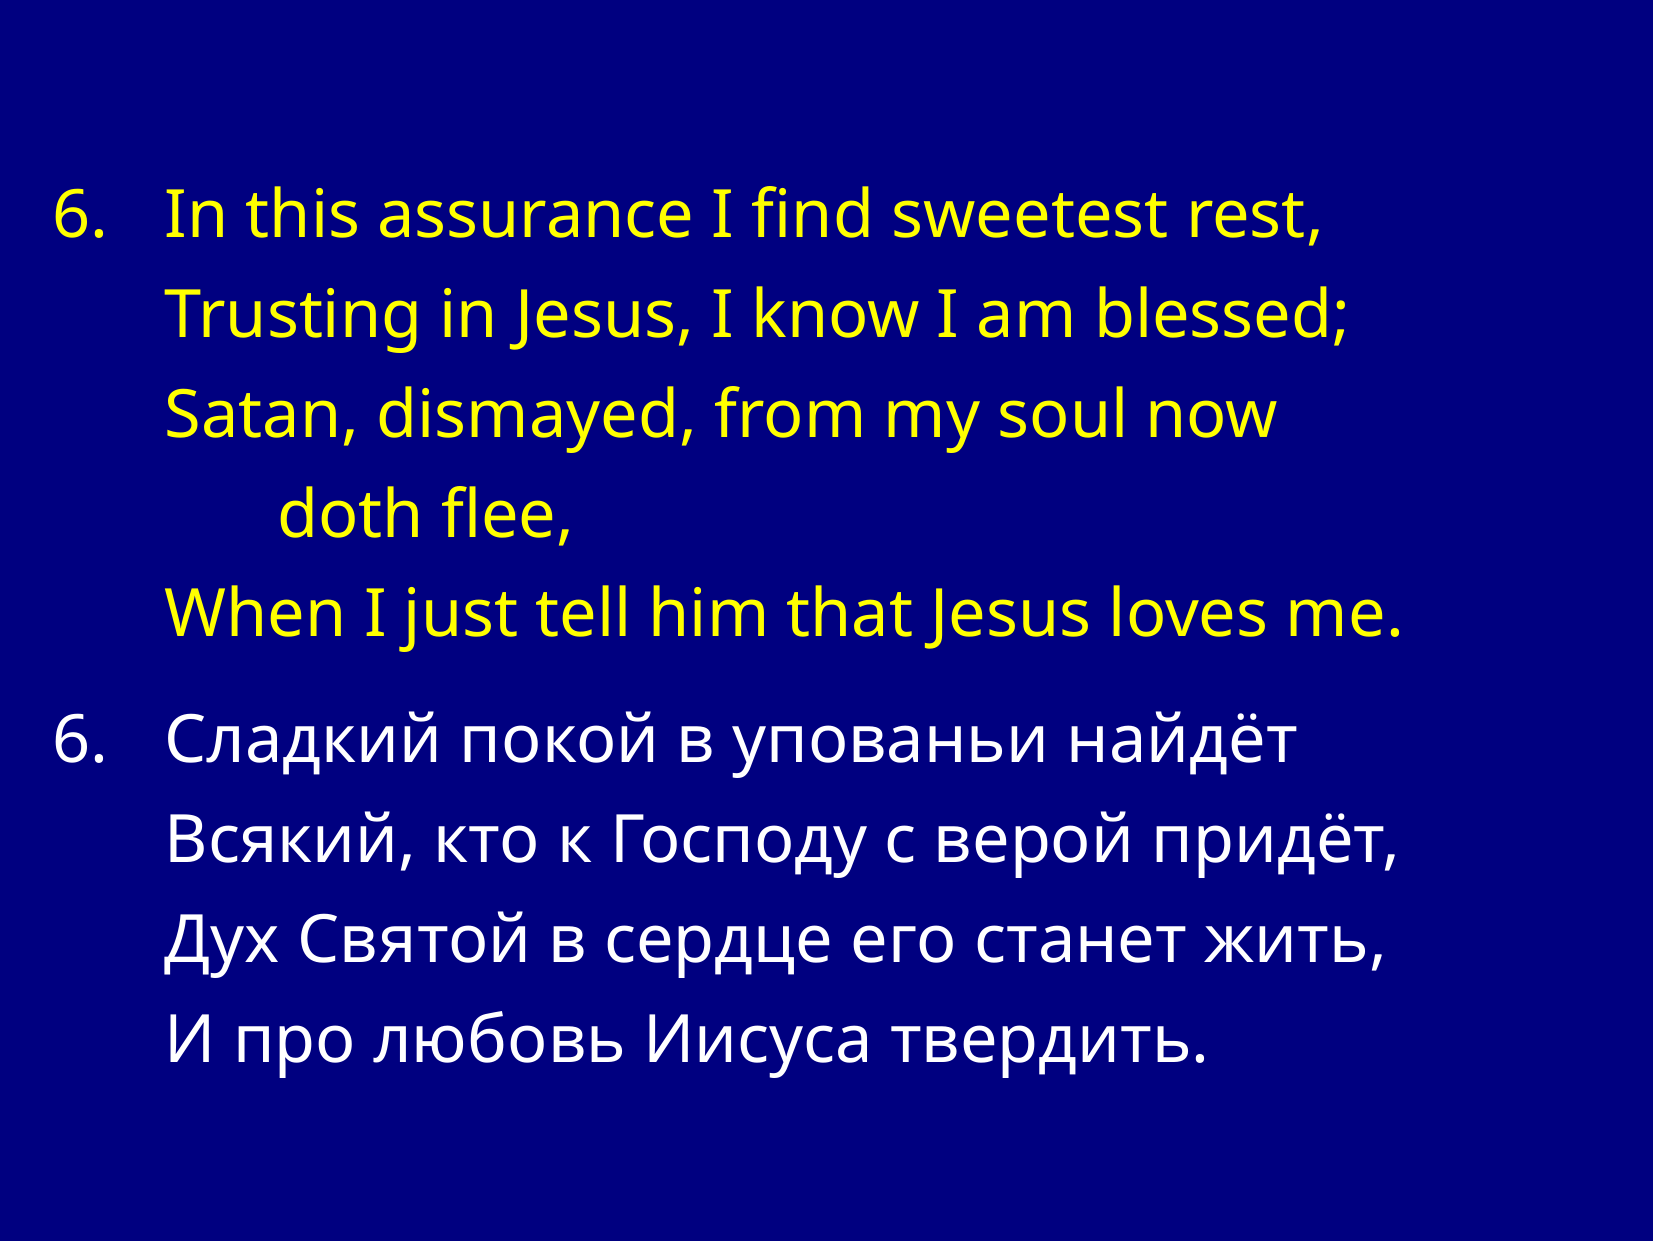

6.	In this assurance I find sweetest rest,
	Trusting in Jesus, I know I am blessed;
	Satan, dismayed, from my soul now
		doth flee,
	When I just tell him that Jesus loves me.
6.	Сладкий покой в упованьи найдёт
	Всякий, кто к Господу с верой придёт,
	Дух Святой в сердце его станет жить,
	И про любовь Иисуса твердить.